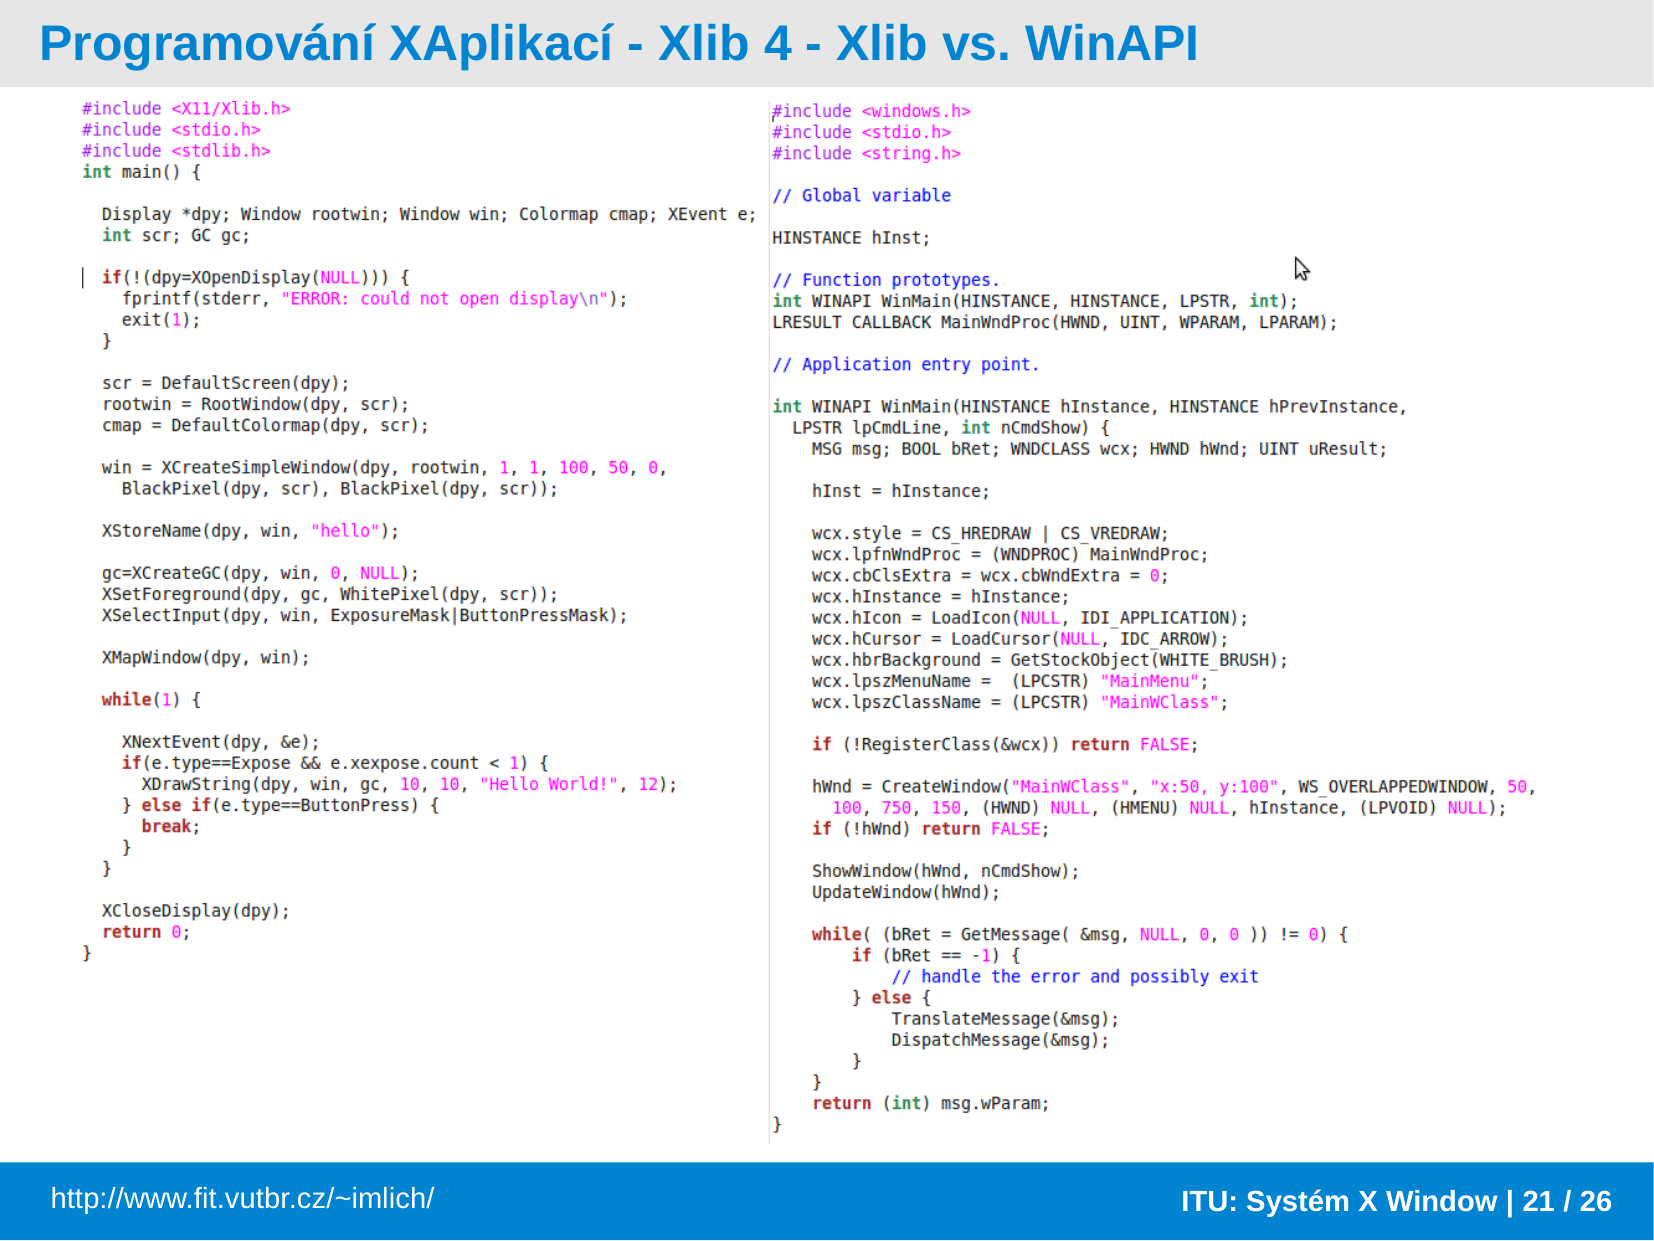

# Programování XAplikací - Xlib 4 - Xlib vs. WinAPI